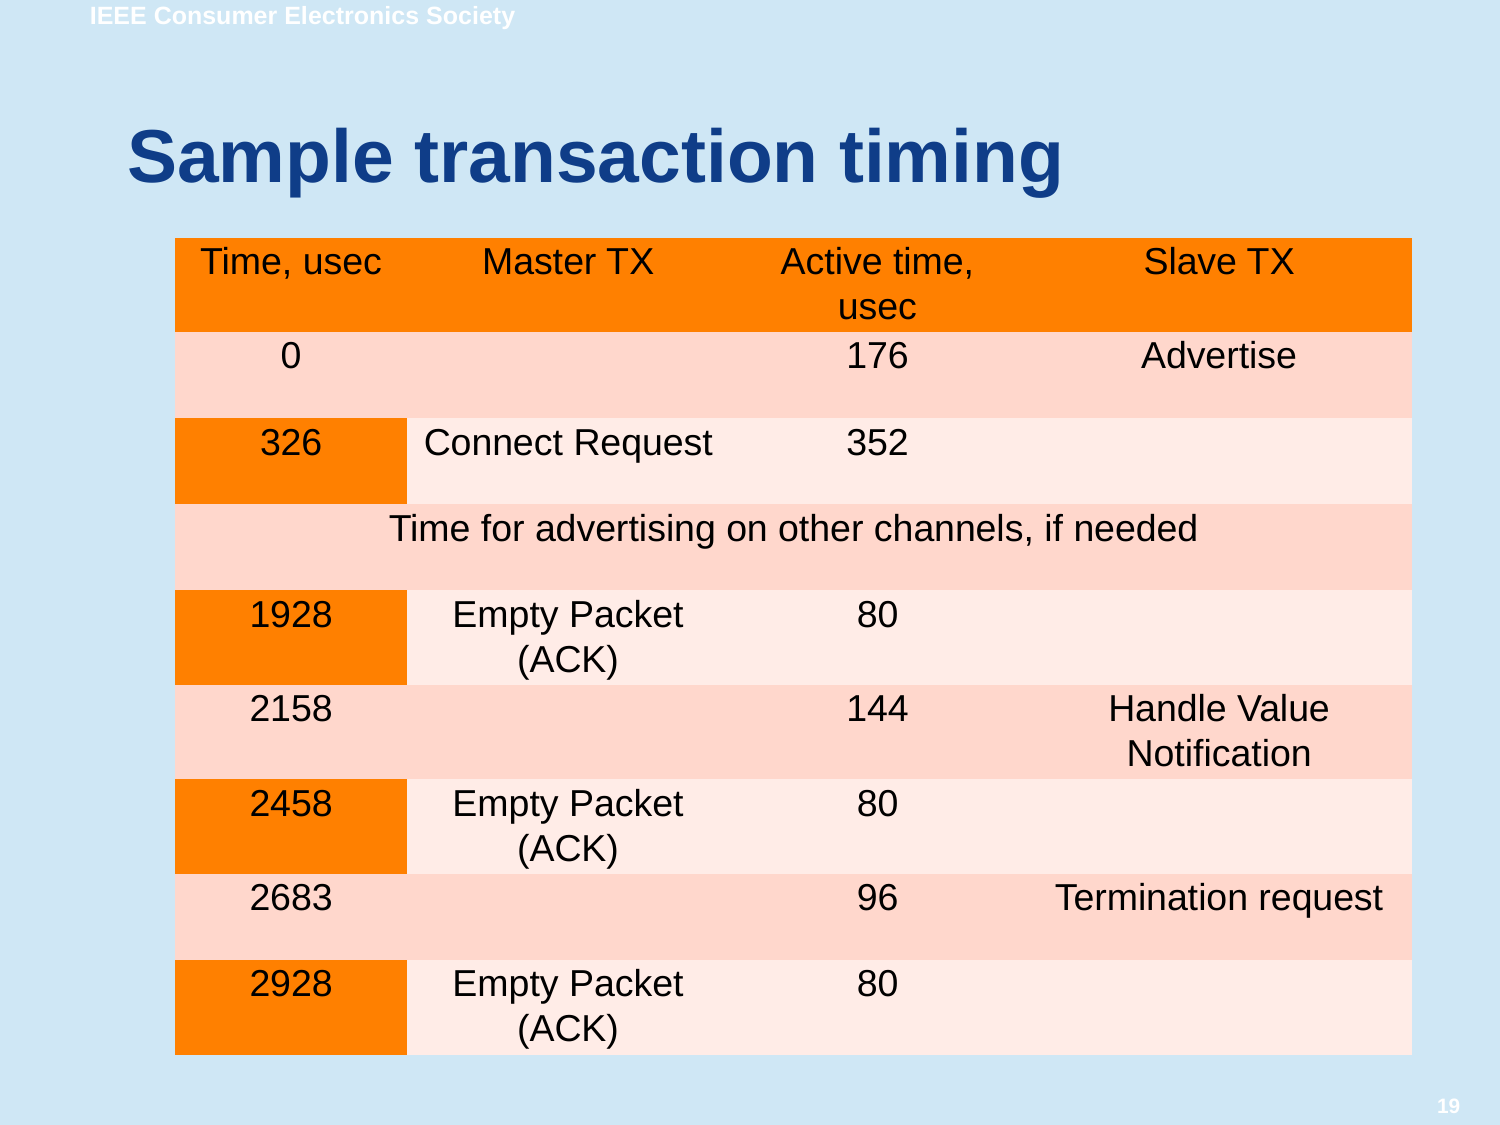

# Sample transaction timing
| Time, usec | Master TX | Active time, usec | Slave TX |
| --- | --- | --- | --- |
| 0 | | 176 | Advertise |
| 326 | Connect Request | 352 | |
| Time for advertising on other channels, if needed | | | |
| 1928 | Empty Packet (ACK) | 80 | |
| 2158 | | 144 | Handle Value Notification |
| 2458 | Empty Packet (ACK) | 80 | |
| 2683 | | 96 | Termination request |
| 2928 | Empty Packet (ACK) | 80 | |